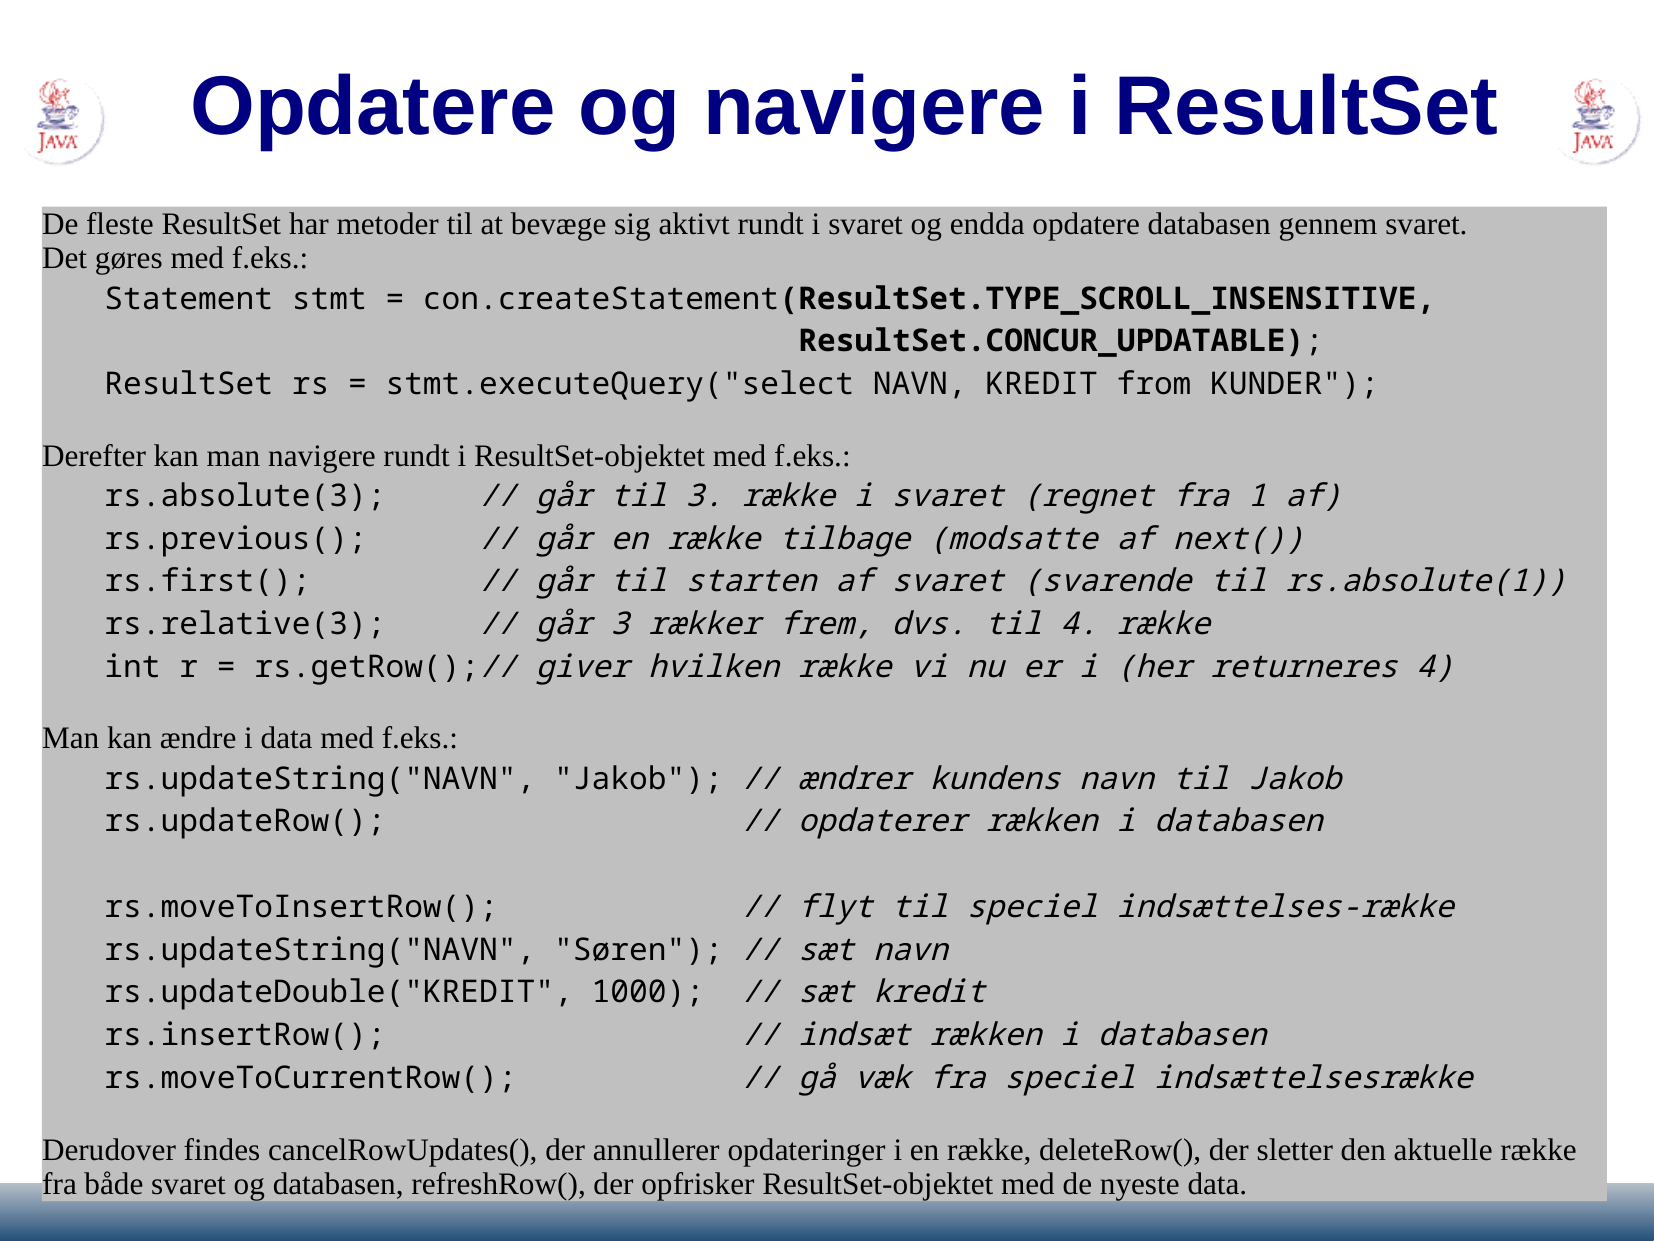

# Opdatere og navigere i ResultSet
De fleste ResultSet har metoder til at bevæge sig aktivt rundt i svaret og endda opdatere databasen gennem svaret.
Det gøres med f.eks.:
	Statement stmt = con.createStatement(ResultSet.TYPE_SCROLL_INSENSITIVE,
	 ResultSet.CONCUR_UPDATABLE);
	ResultSet rs = stmt.executeQuery("select NAVN, KREDIT from KUNDER");
Derefter kan man navigere rundt i ResultSet-objektet med f.eks.:
	rs.absolute(3); // går til 3. række i svaret (regnet fra 1 af)
	rs.previous(); // går en række tilbage (modsatte af next())
	rs.first(); // går til starten af svaret (svarende til rs.absolute(1))
	rs.relative(3); // går 3 rækker frem, dvs. til 4. række
	int r = rs.getRow();// giver hvilken række vi nu er i (her returneres 4)
Man kan ændre i data med f.eks.:
	rs.updateString("NAVN", "Jakob"); // ændrer kundens navn til Jakob
	rs.updateRow(); // opdaterer rækken i databasen
	rs.moveToInsertRow(); // flyt til speciel indsættelses-række
	rs.updateString("NAVN", "Søren"); // sæt navn
	rs.updateDouble("KREDIT", 1000); // sæt kredit
	rs.insertRow(); // indsæt rækken i databasen
	rs.moveToCurrentRow(); // gå væk fra speciel indsættelsesrække
Derudover findes cancelRowUpdates(), der annullerer opdateringer i en række, deleteRow(), der sletter den aktuelle række fra både svaret og databasen, refreshRow(), der opfrisker ResultSet-objektet med de nyeste data.